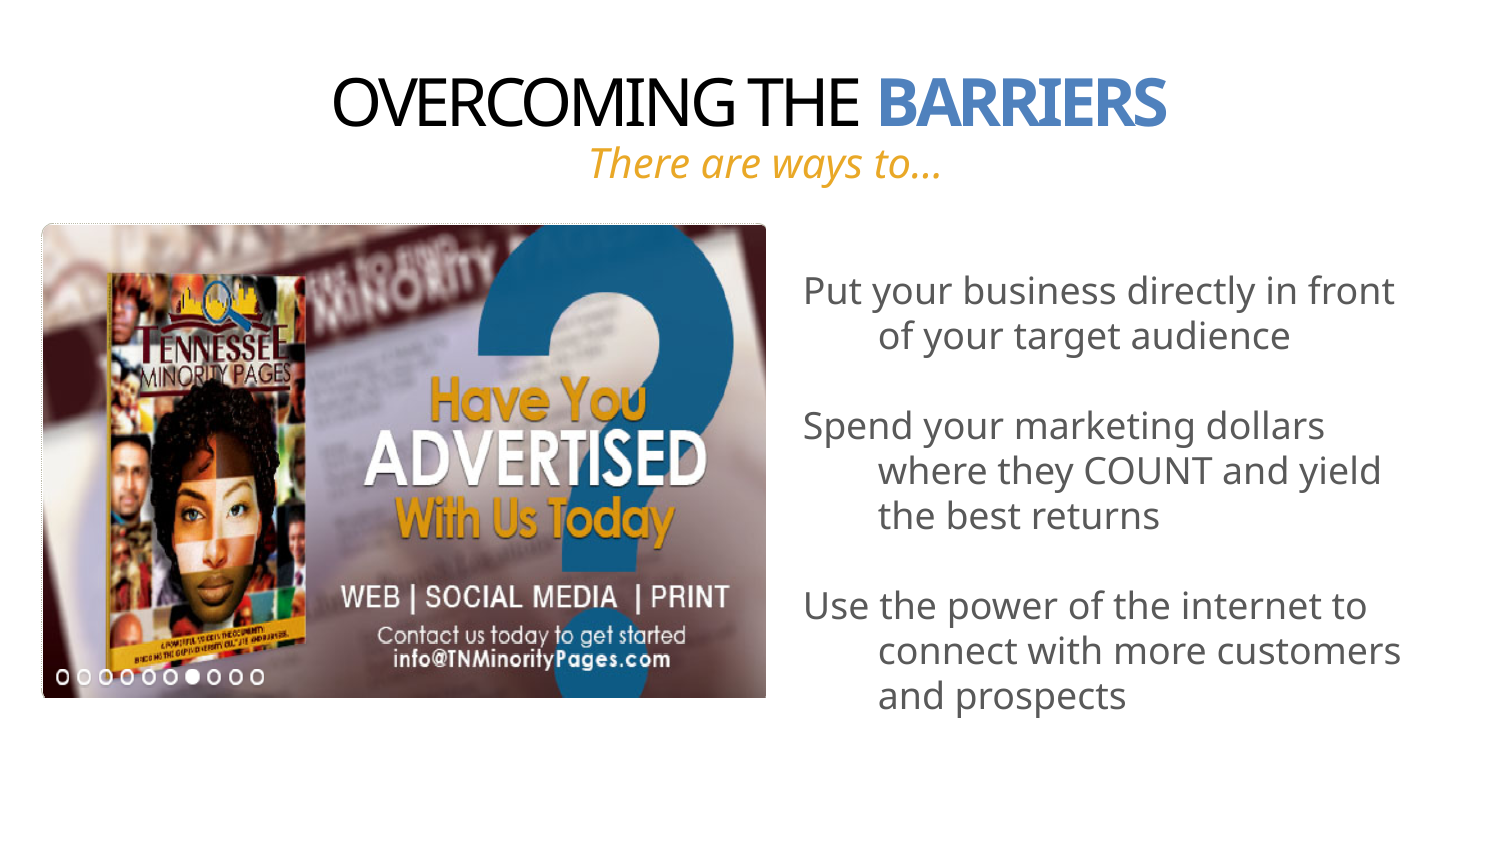

OVERCOMING THE BARRIERS
There are ways to…
Put your business directly in front of your target audience
Spend your marketing dollars where they COUNT and yield the best returns
Use the power of the internet to connect with more customers and prospects